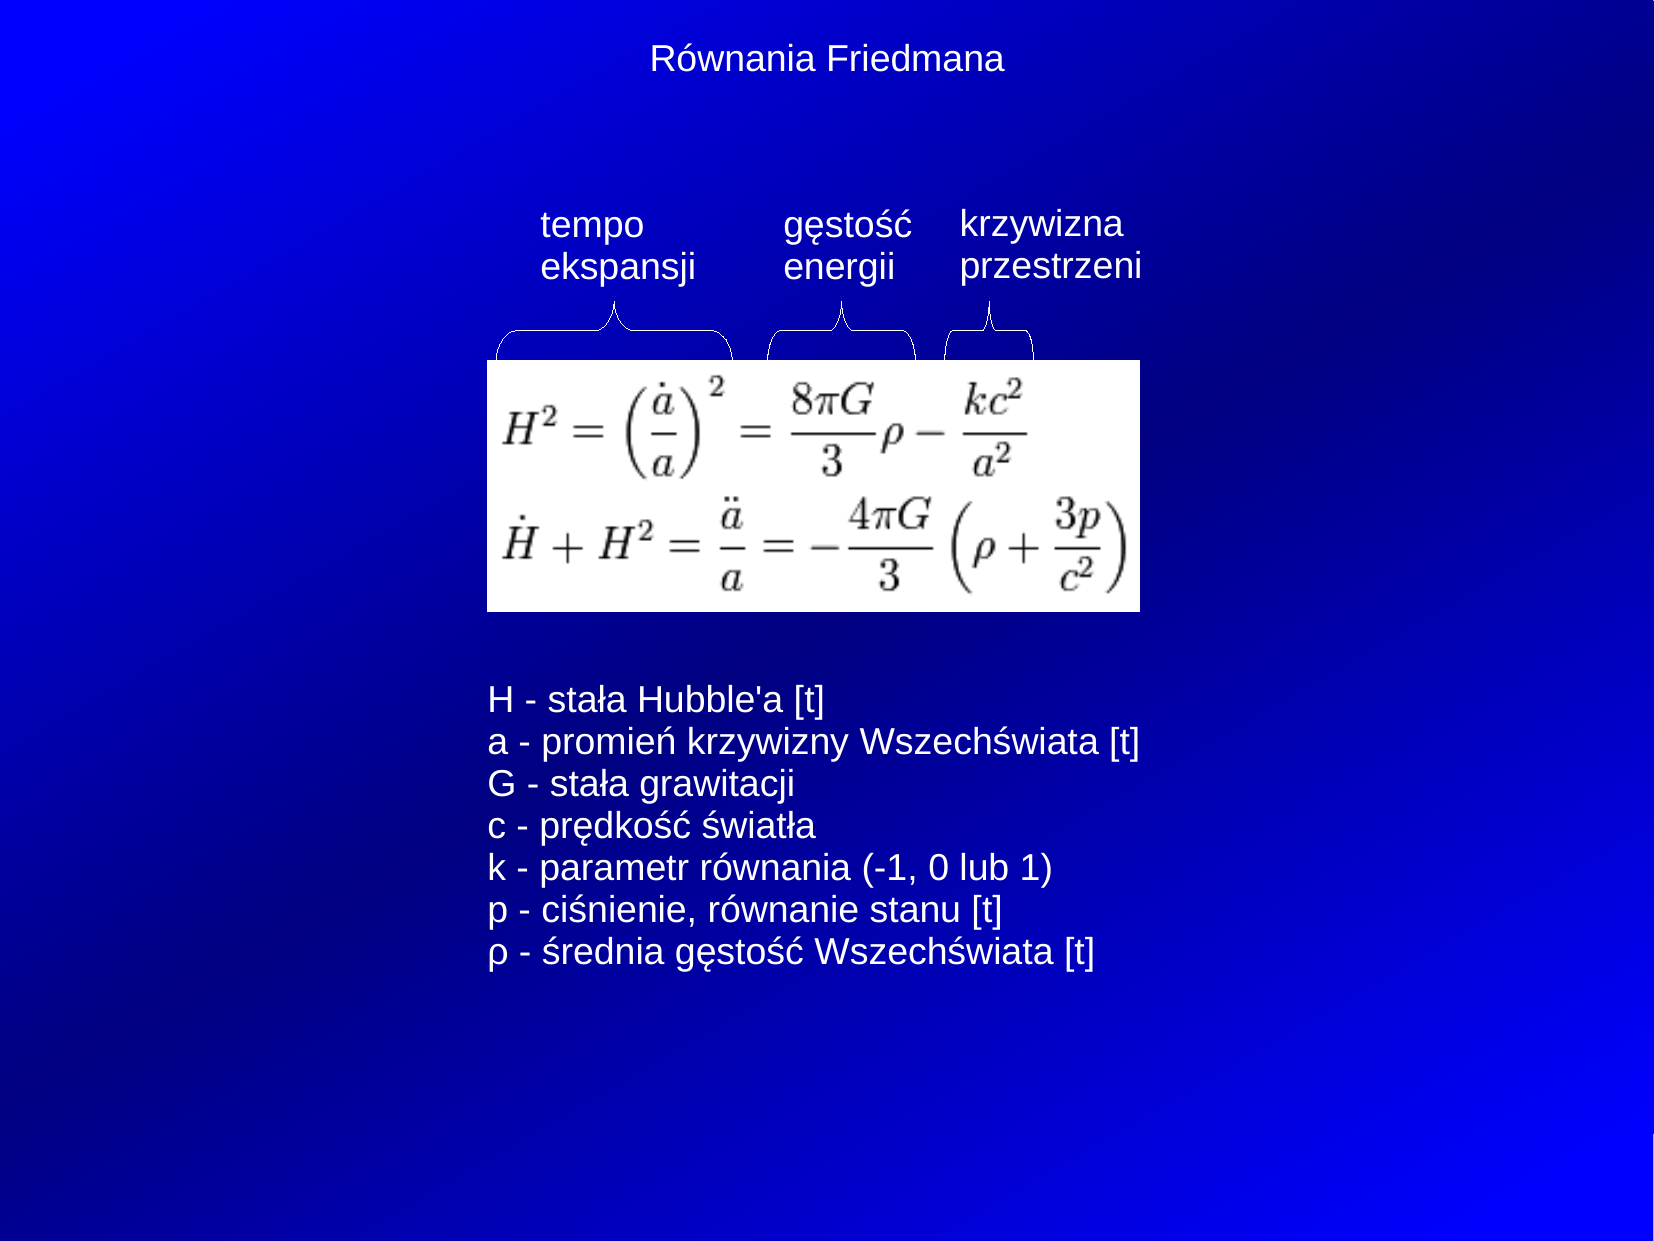

Równania Friedmana
krzywizna
przestrzeni
tempo
ekspansji
gęstość
energii
H - stała Hubble'a [t]
a - promień krzywizny Wszechświata [t]
G - stała grawitacji
c - prędkość światła
k - parametr równania (-1, 0 lub 1)
p - ciśnienie, równanie stanu [t]
ρ - średnia gęstość Wszechświata [t]